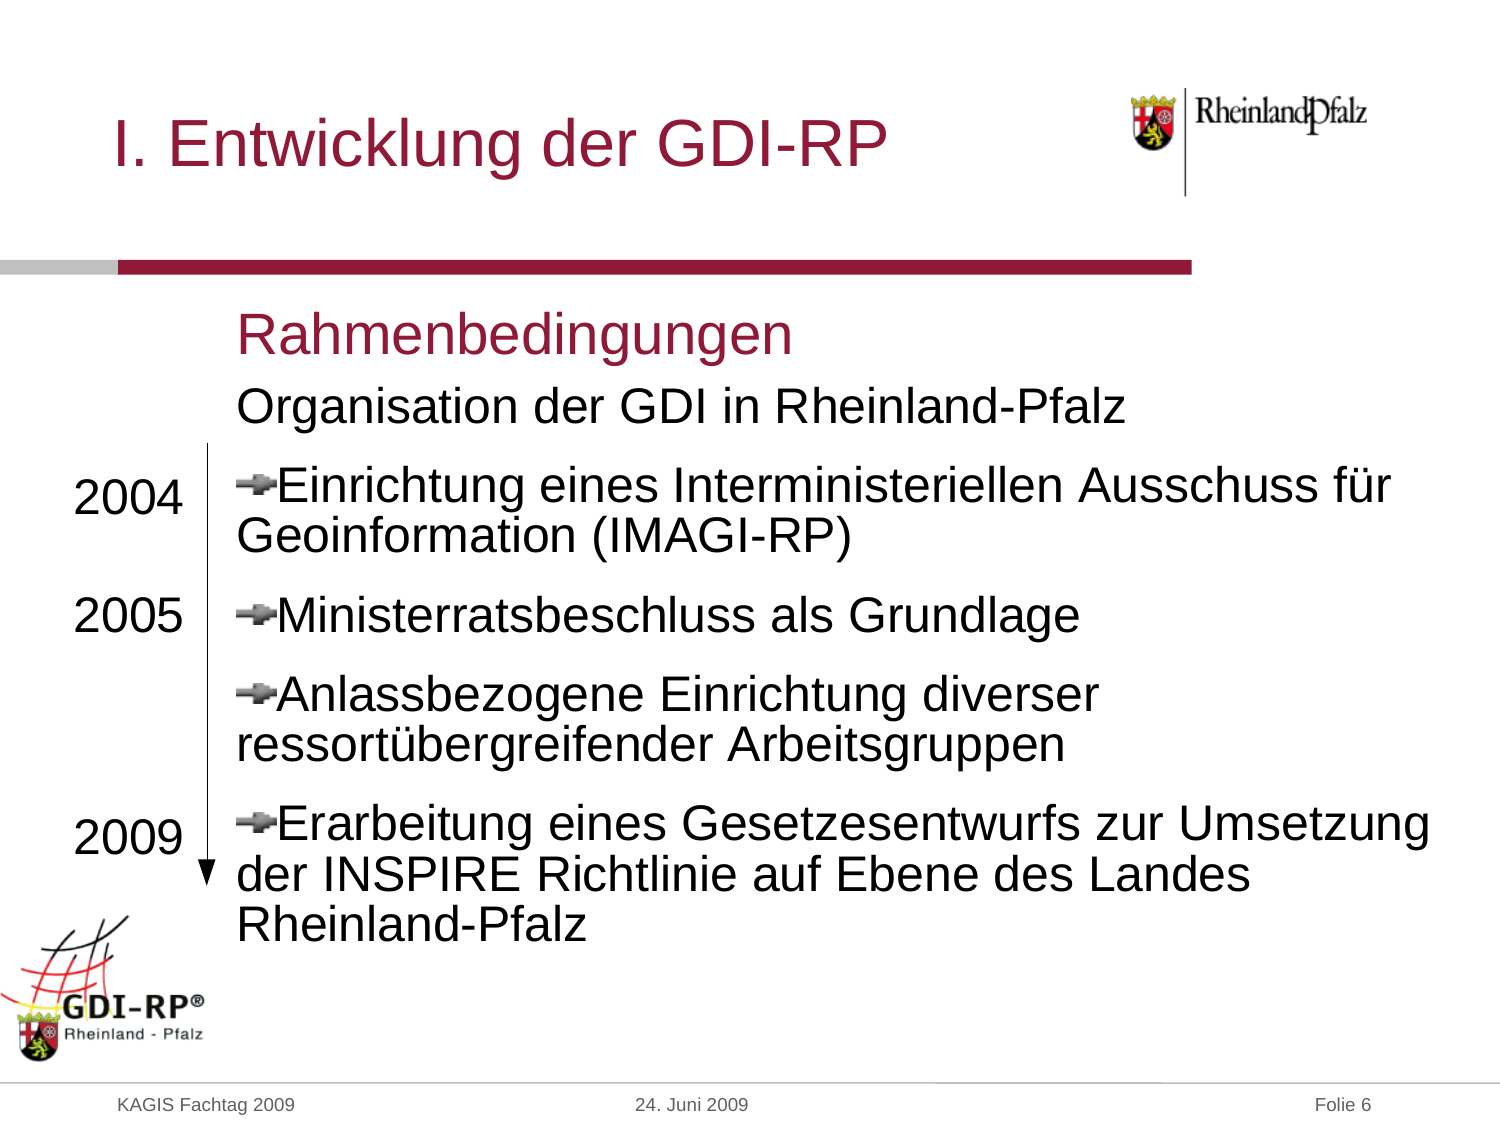

# I. Entwicklung der GDI-RP
Rahmenbedingungen
Organisation der GDI in Rheinland-Pfalz
Einrichtung eines Interministeriellen Ausschuss für Geoinformation (IMAGI-RP)
Ministerratsbeschluss als Grundlage
Anlassbezogene Einrichtung diverser ressortübergreifender Arbeitsgruppen
Erarbeitung eines Gesetzesentwurfs zur Umsetzung der INSPIRE Richtlinie auf Ebene des Landes Rheinland-Pfalz
2004
2005
2009